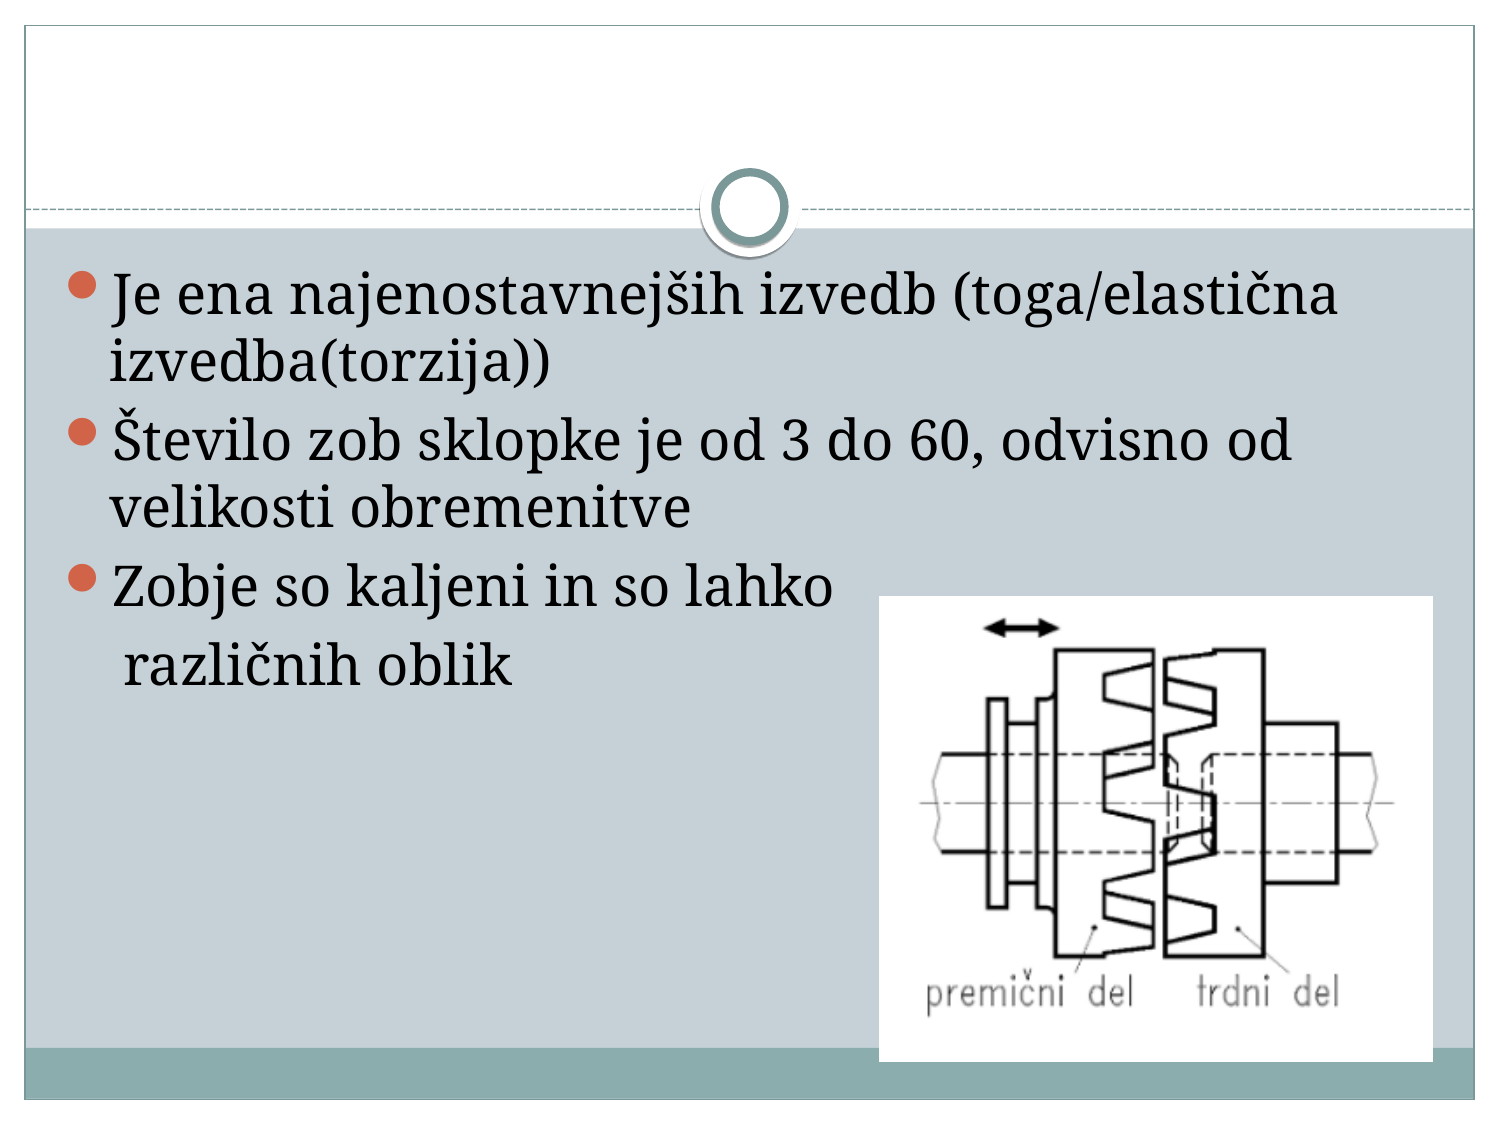

#
Je ena najenostavnejših izvedb (toga/elastična izvedba(torzija))
Število zob sklopke je od 3 do 60, odvisno od velikosti obremenitve
Zobje so kaljeni in so lahko
 različnih oblik